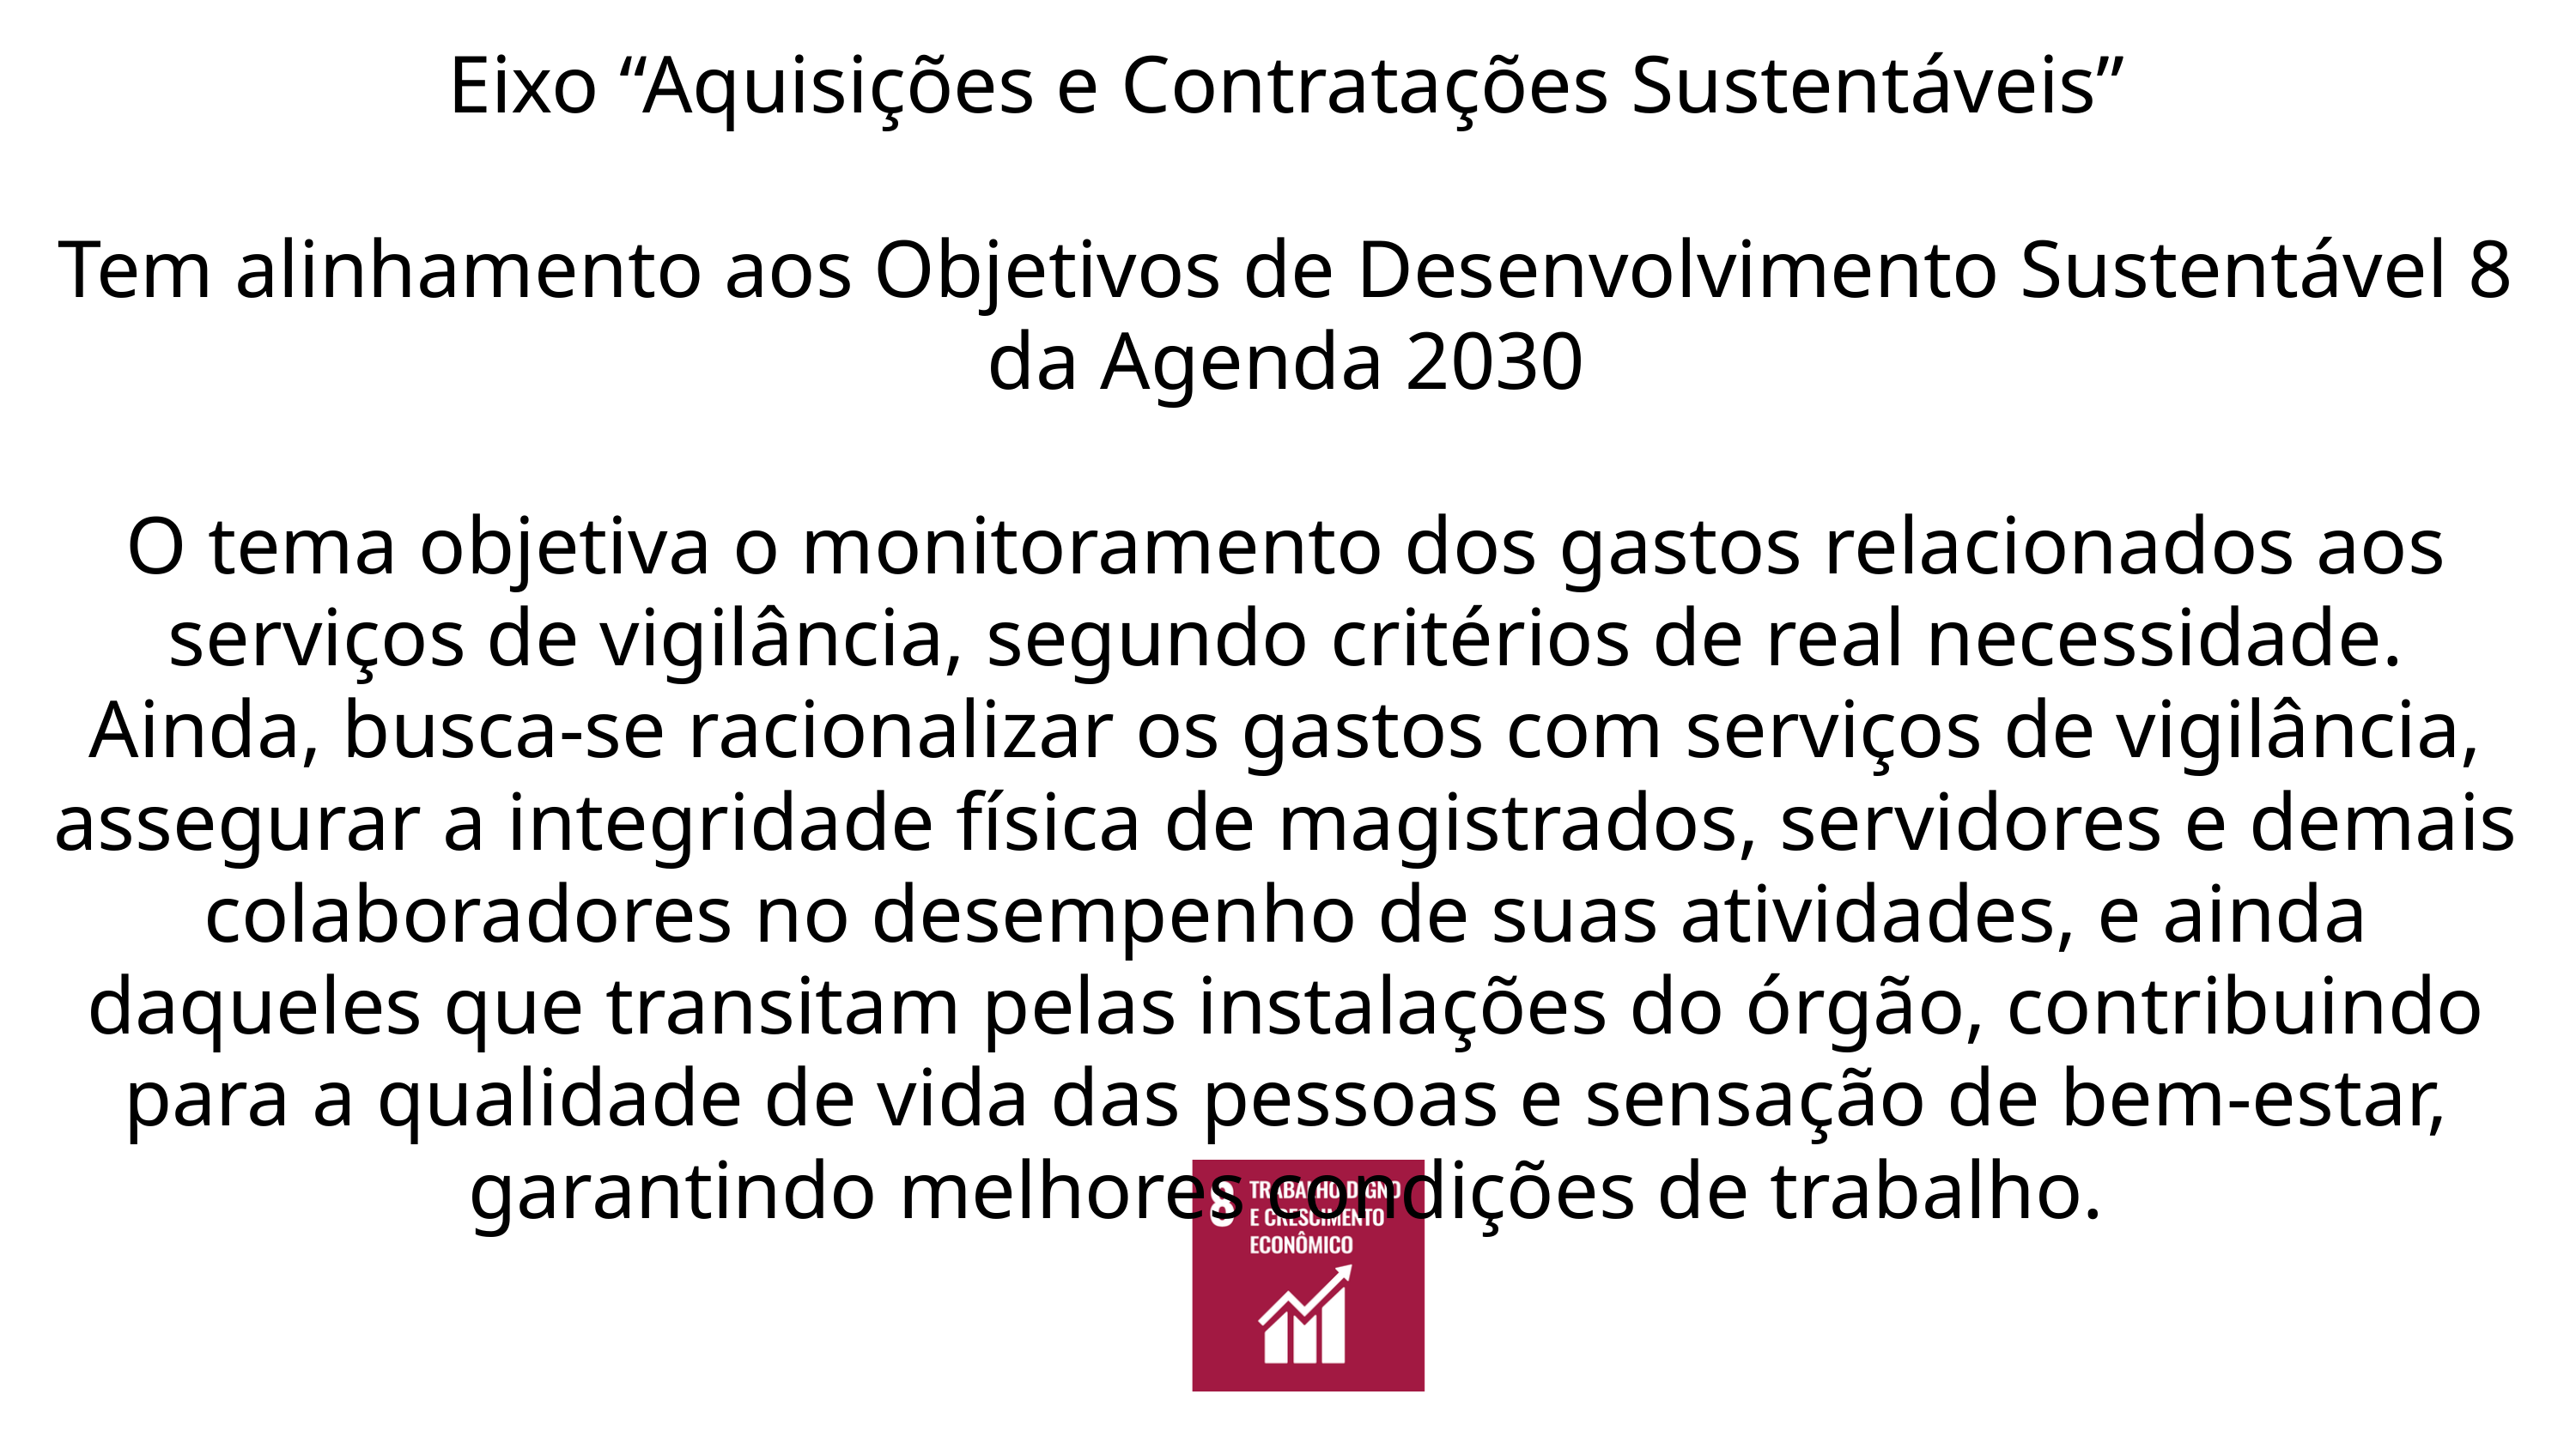

Eixo “Aquisições e Contratações Sustentáveis”
Tem alinhamento aos Objetivos de Desenvolvimento Sustentável 8 da Agenda 2030
O tema objetiva o monitoramento dos gastos relacionados aos serviços de vigilância, segundo critérios de real necessidade. Ainda, busca-se racionalizar os gastos com serviços de vigilância, assegurar a integridade física de magistrados, servidores e demais colaboradores no desempenho de suas atividades, e ainda daqueles que transitam pelas instalações do órgão, contribuindo para a qualidade de vida das pessoas e sensação de bem-estar, garantindo melhores condições de trabalho.